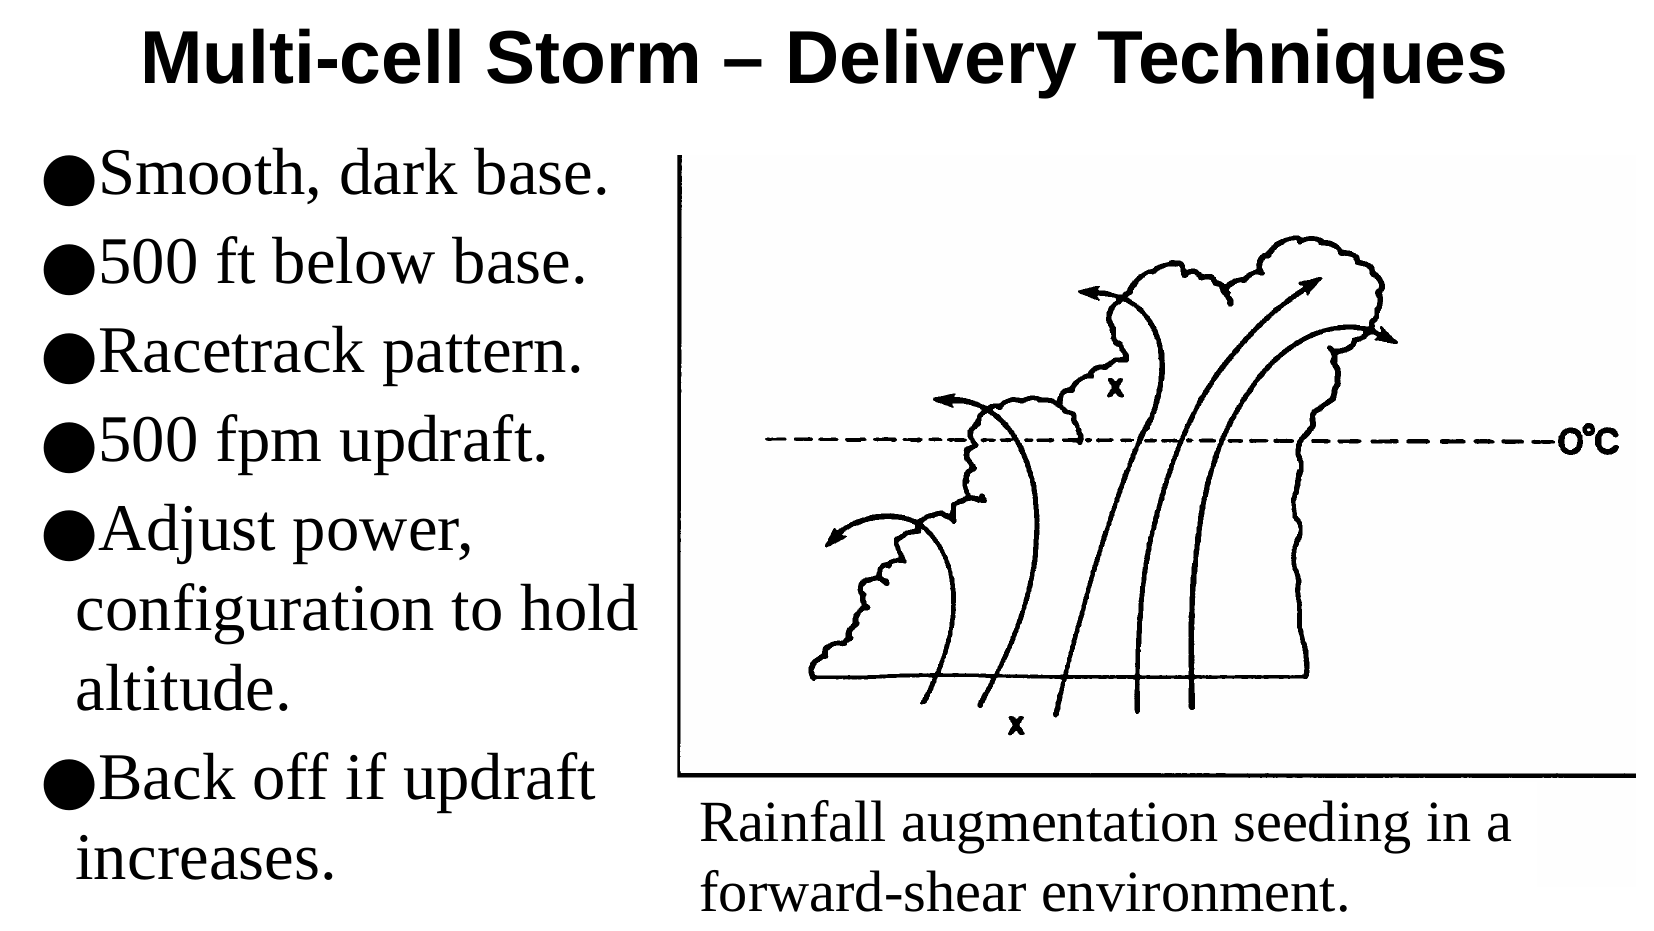

Multi-cell Storm – Delivery Techniques
Smooth, dark base.
500 ft below base.
Racetrack pattern.
500 fpm updraft.
Adjust power, configuration to hold altitude.
Back off if updraft increases.
Rainfall augmentation seeding in a forward-shear environment.